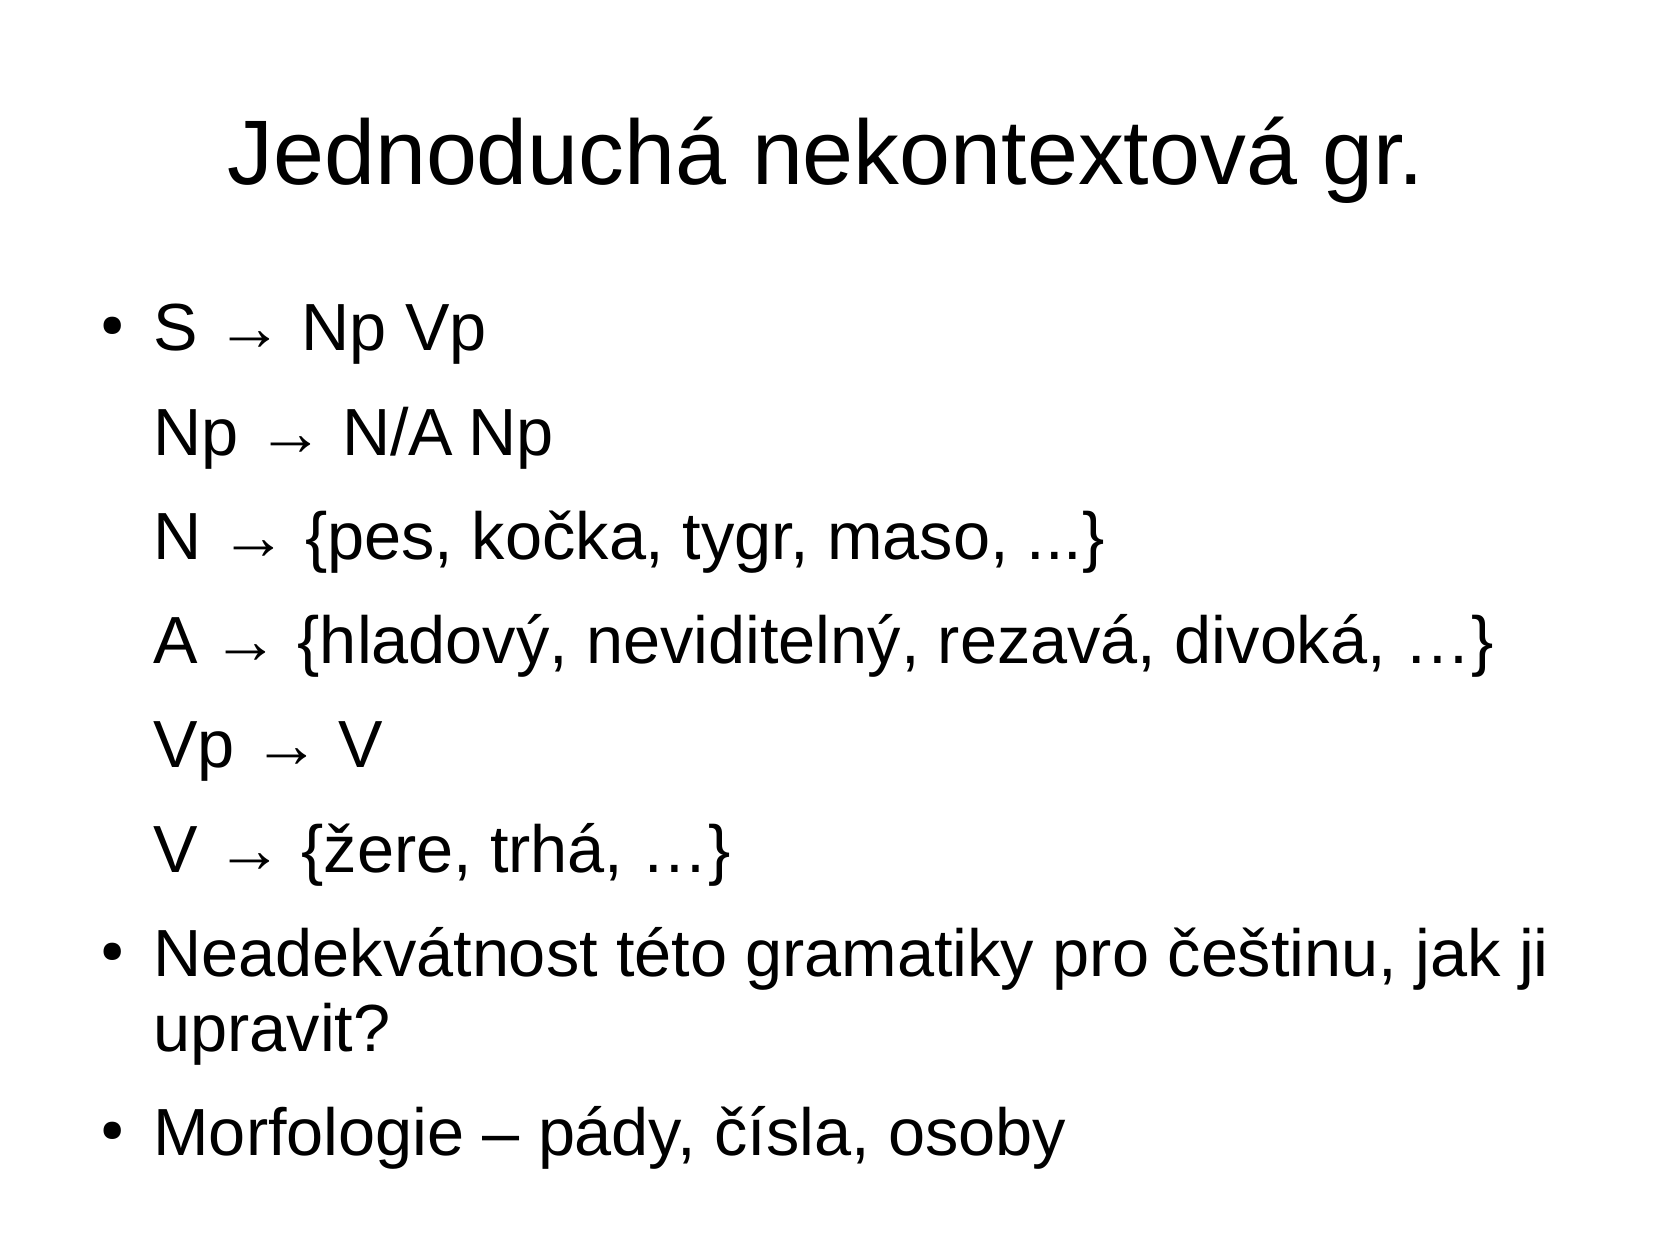

# Jednoduchá nekontextová gr.
S → Np Vp
Np → N/A Np
N → {pes, kočka, tygr, maso, ...}
A → {hladový, neviditelný, rezavá, divoká, …}
Vp → V
V → {žere, trhá, …}
Neadekvátnost této gramatiky pro češtinu, jak ji upravit?
Morfologie – pády, čísla, osoby